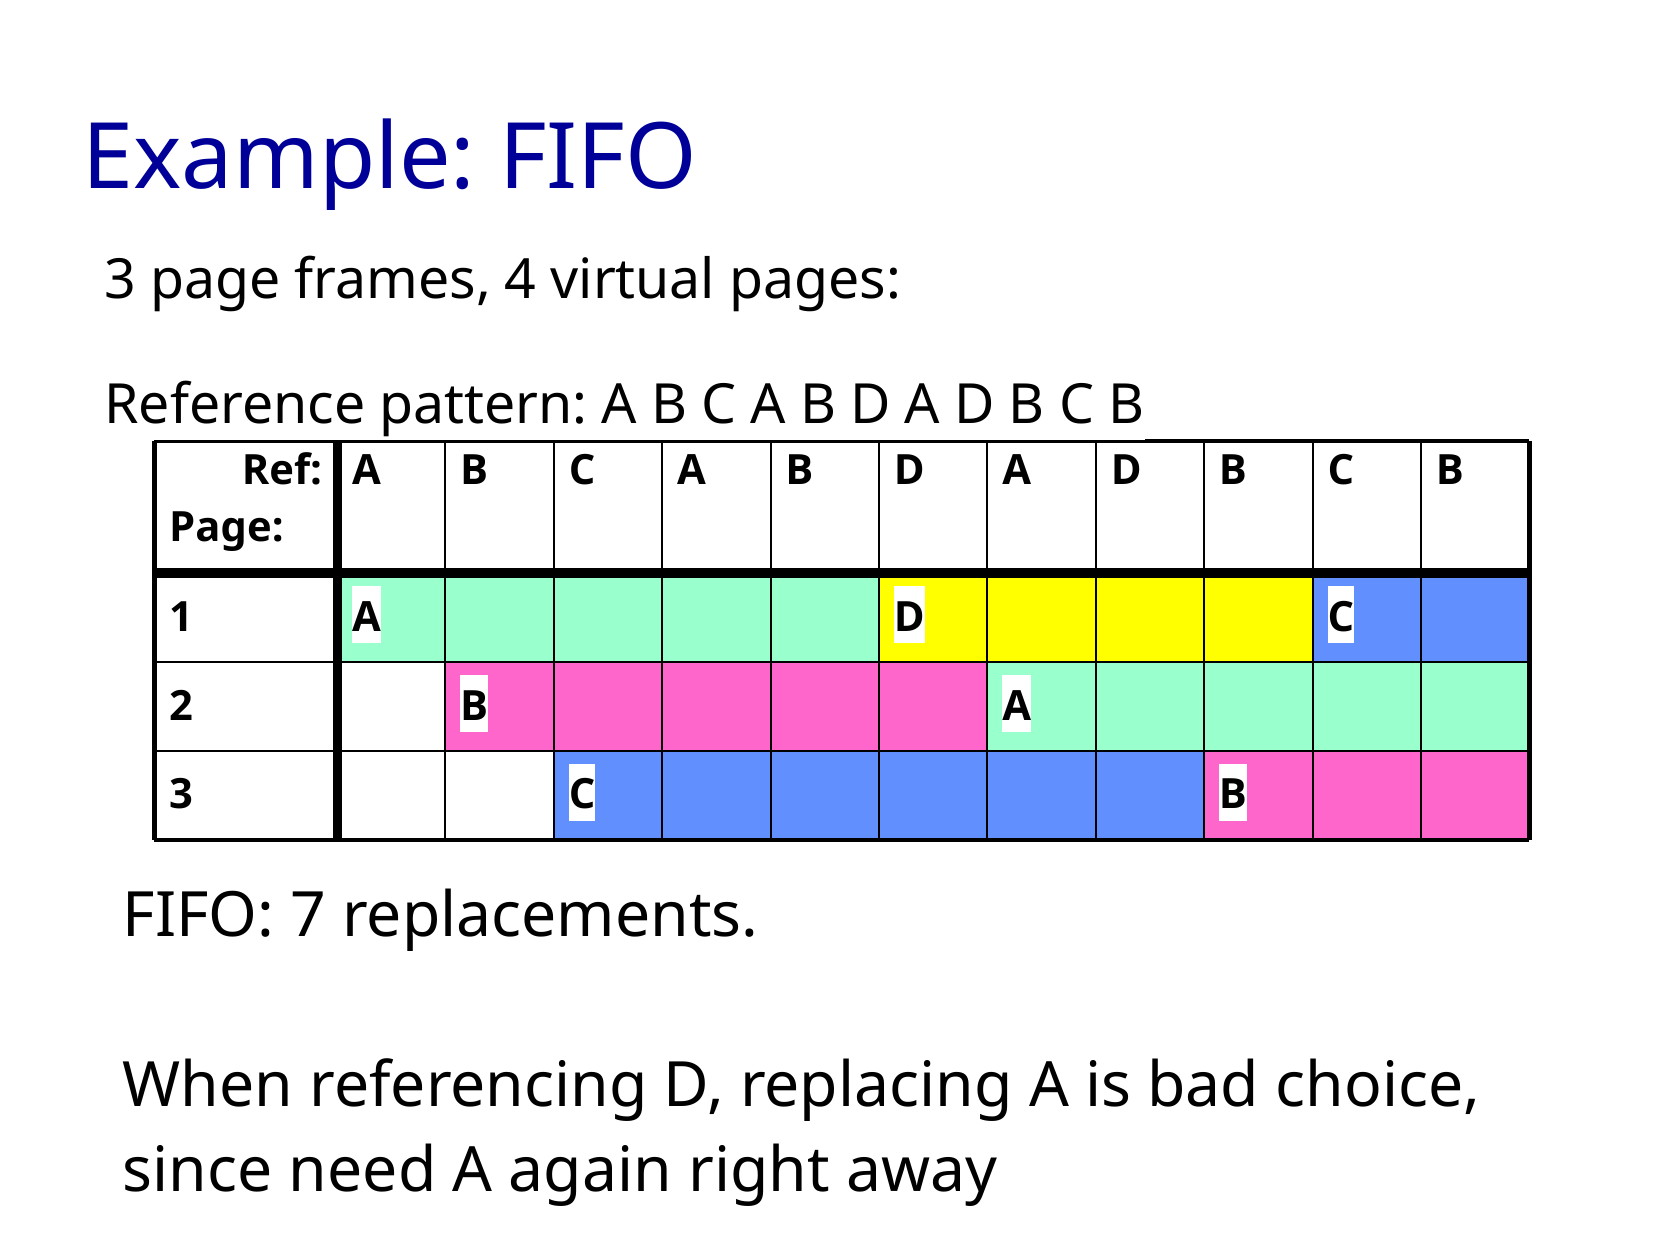

# Example: FIFO
3 page frames, 4 virtual pages:
Reference pattern: A B C A B D A D B C B
Ref:
Page:
1
2
3
A
B
C
A
B
D
A
D
B
C
B
A
B
C
D
A
B
C
FIFO: 7 replacements.
When referencing D, replacing A is bad choice, since need A again right away